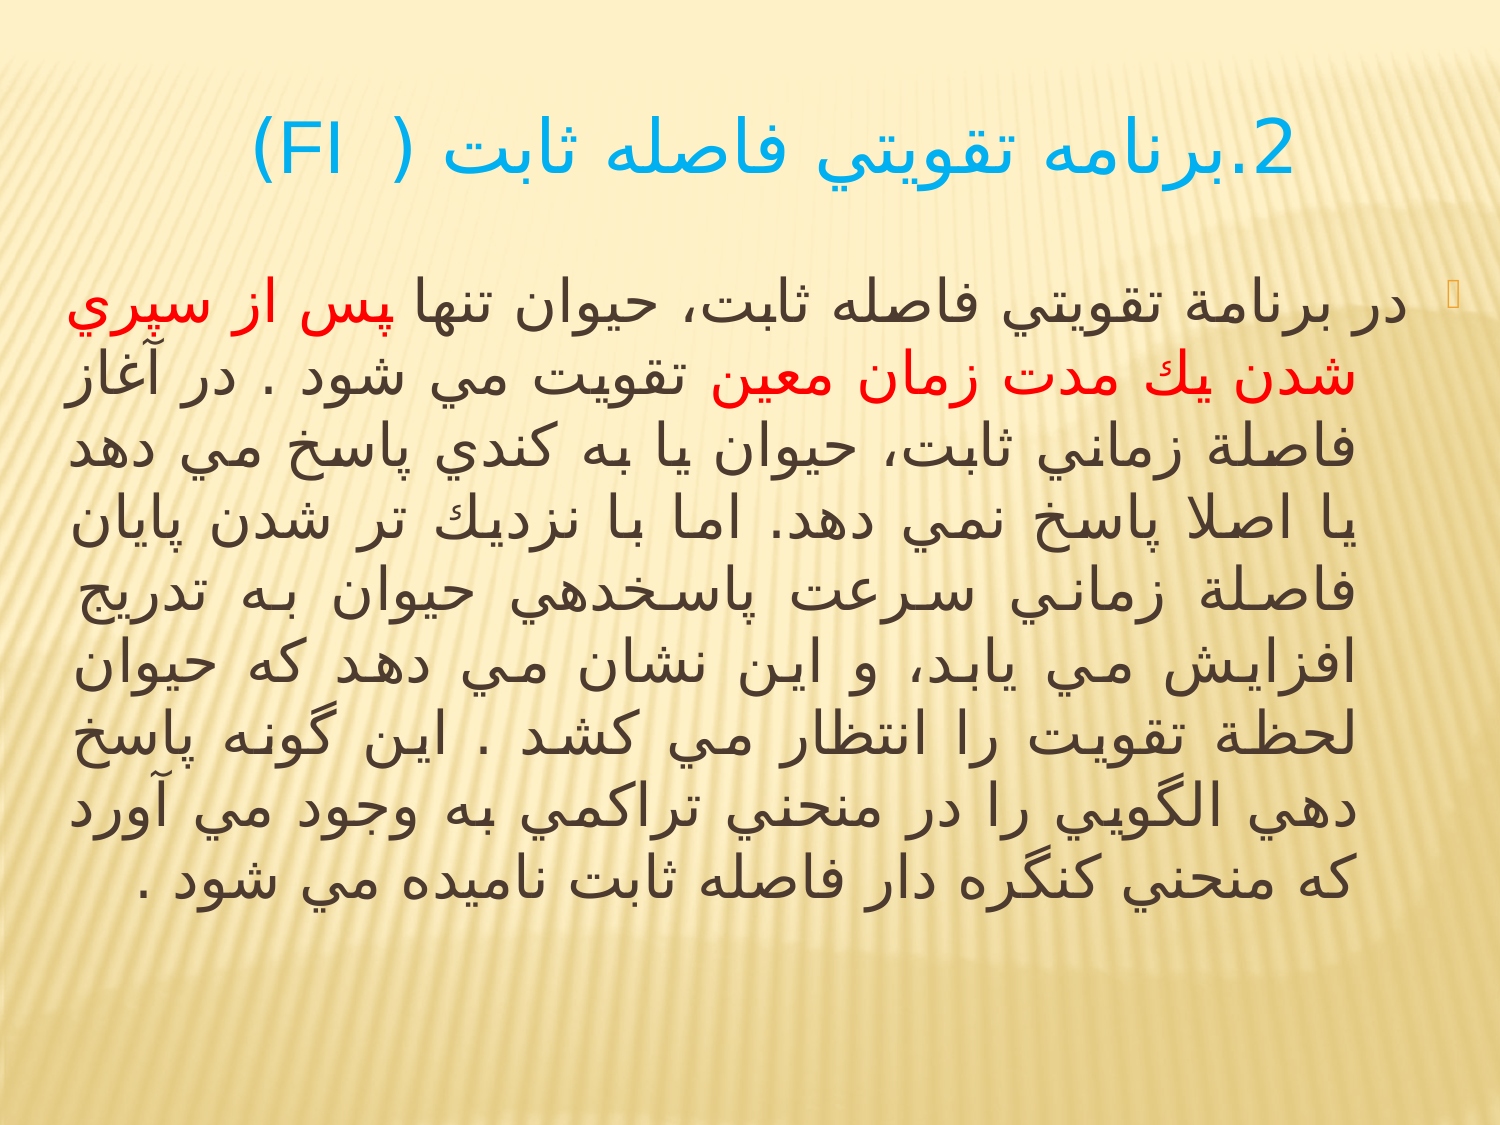

# 2.برنامه تقويتي فاصله ثابت ( FI)
در برنامة تقويتي فاصله ثابت، حيوان تنها پس از سپري شدن يك مدت زمان معين تقويت مي شود . در آغاز فاصلة زماني ثابت، حيوان يا به كندي پاسخ مي دهد يا اصلا پاسخ نمي دهد. اما با نزديك تر شدن پايان فاصلة زماني سرعت پاسخدهي حيوان به تدريج افزايش مي يابد، و اين نشان مي دهد كه حيوان لحظة تقويت را انتظار مي كشد . اين گونه پاسخ دهي الگويي را در منحني تراكمي به وجود مي آورد كه منحني كنگره دار فاصله ثابت ناميده مي شود .